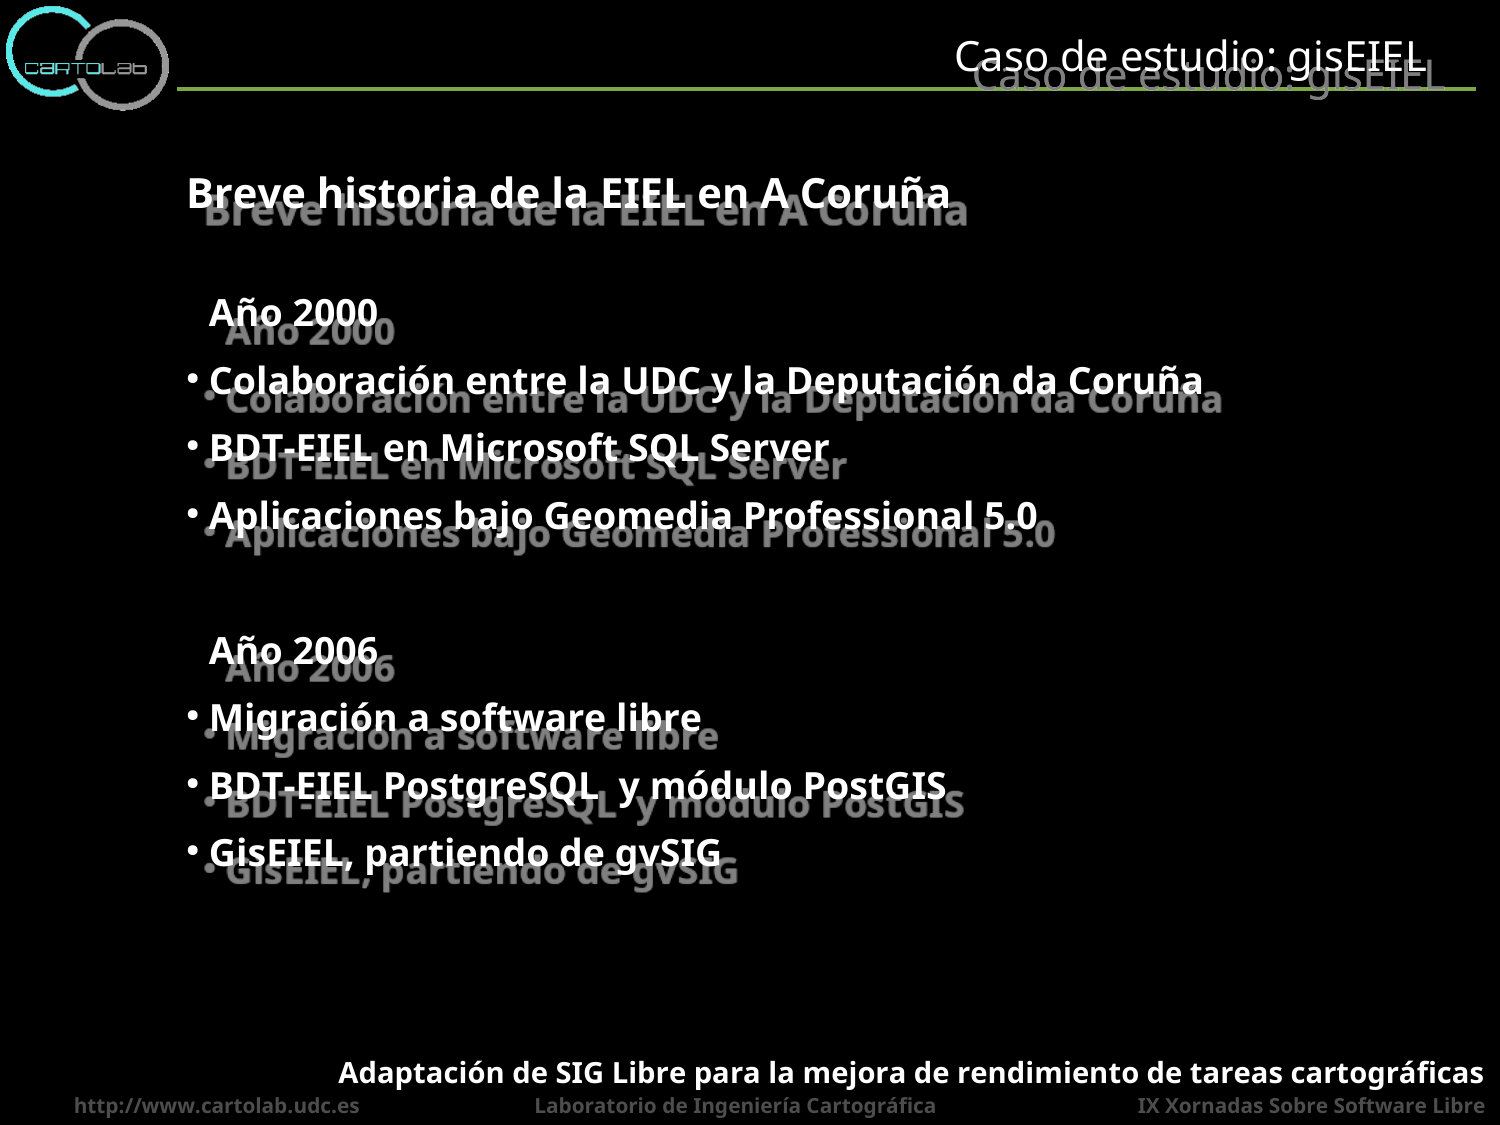

Caso de estudio: gisEIEL
Breve historia de la EIEL en A Coruña
 Año 2000
 Colaboración entre la UDC y la Deputación da Coruña
 BDT-EIEL en Microsoft SQL Server
 Aplicaciones bajo Geomedia Professional 5.0
 Año 2006
 Migración a software libre
 BDT-EIEL PostgreSQL y módulo PostGIS
 GisEIEL, partiendo de gvSIG